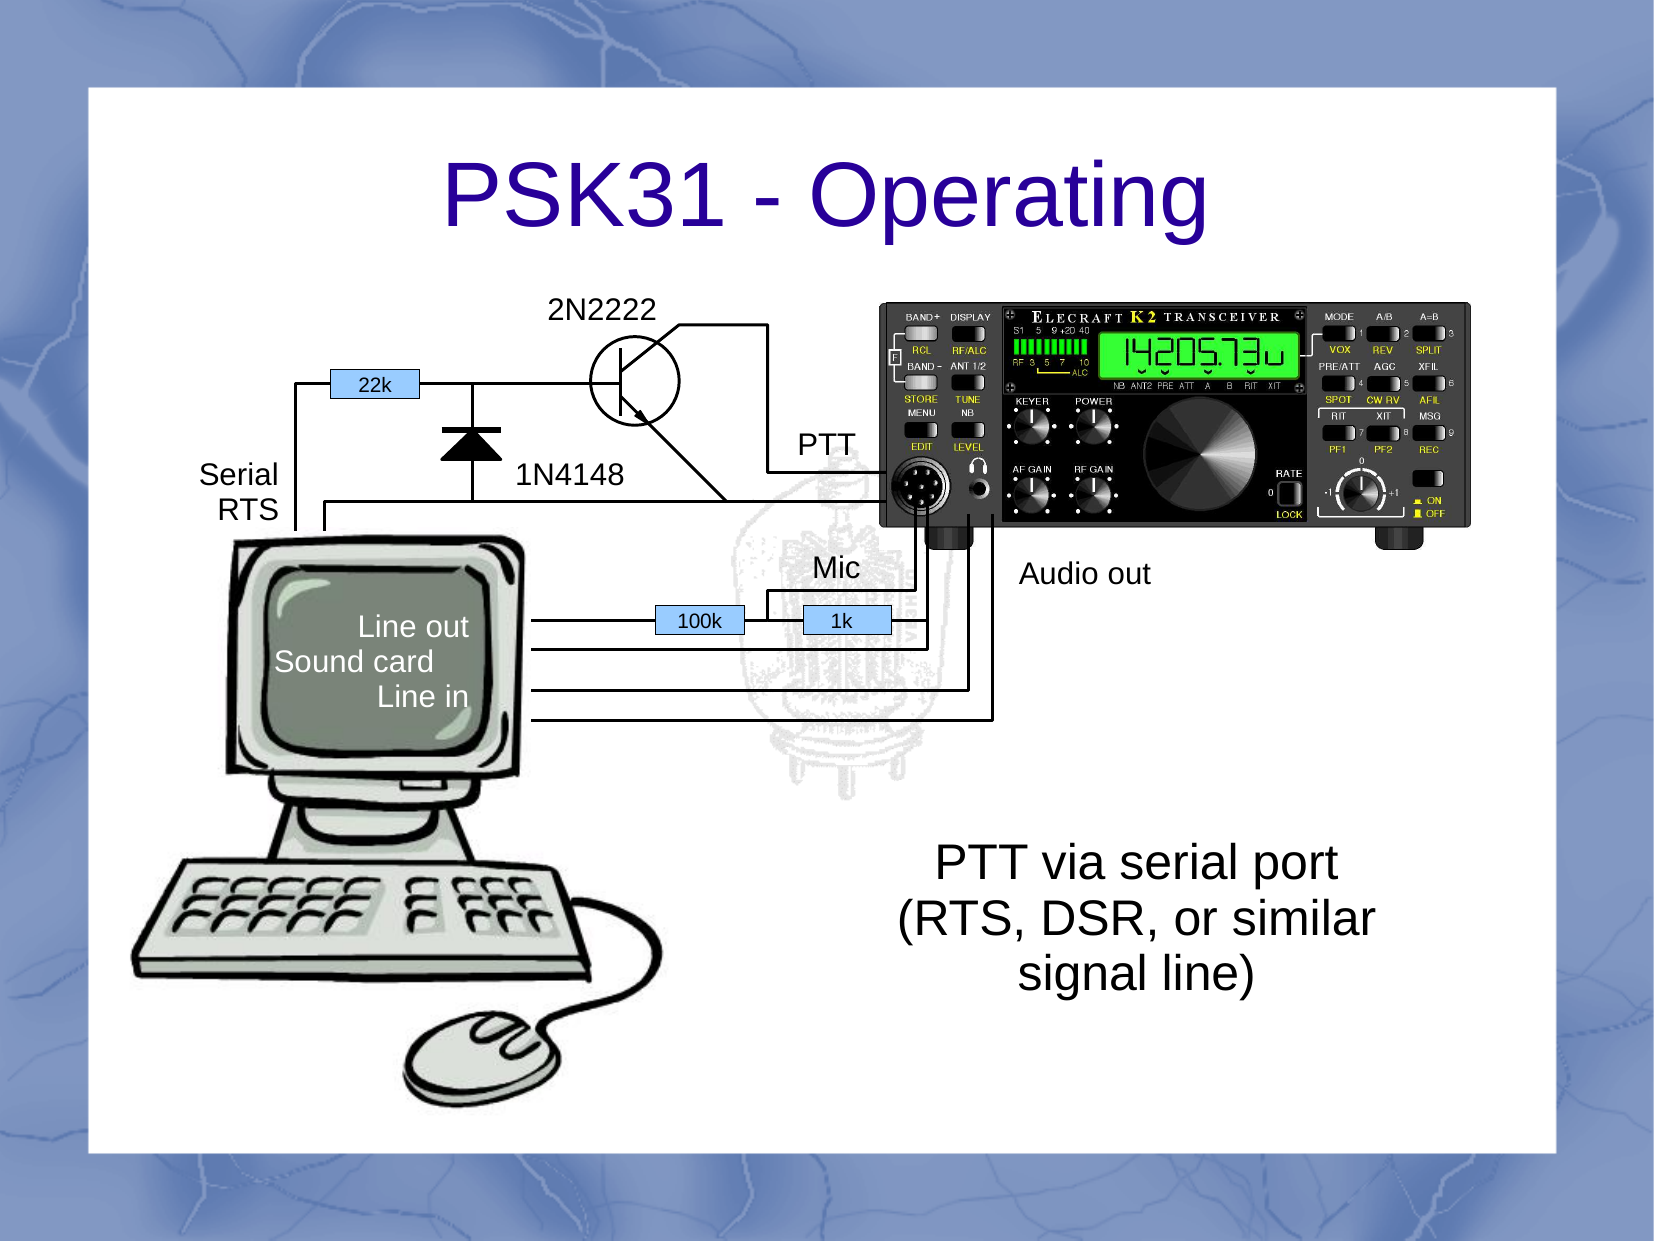

# PSK31 - Operating
2N2222
22k
PTT
Serial
RTS
1N4148
Mic
Audio out
Line out
Sound card
Line in
100k
1k
PTT via serial port
(RTS, DSR, or similar signal line)